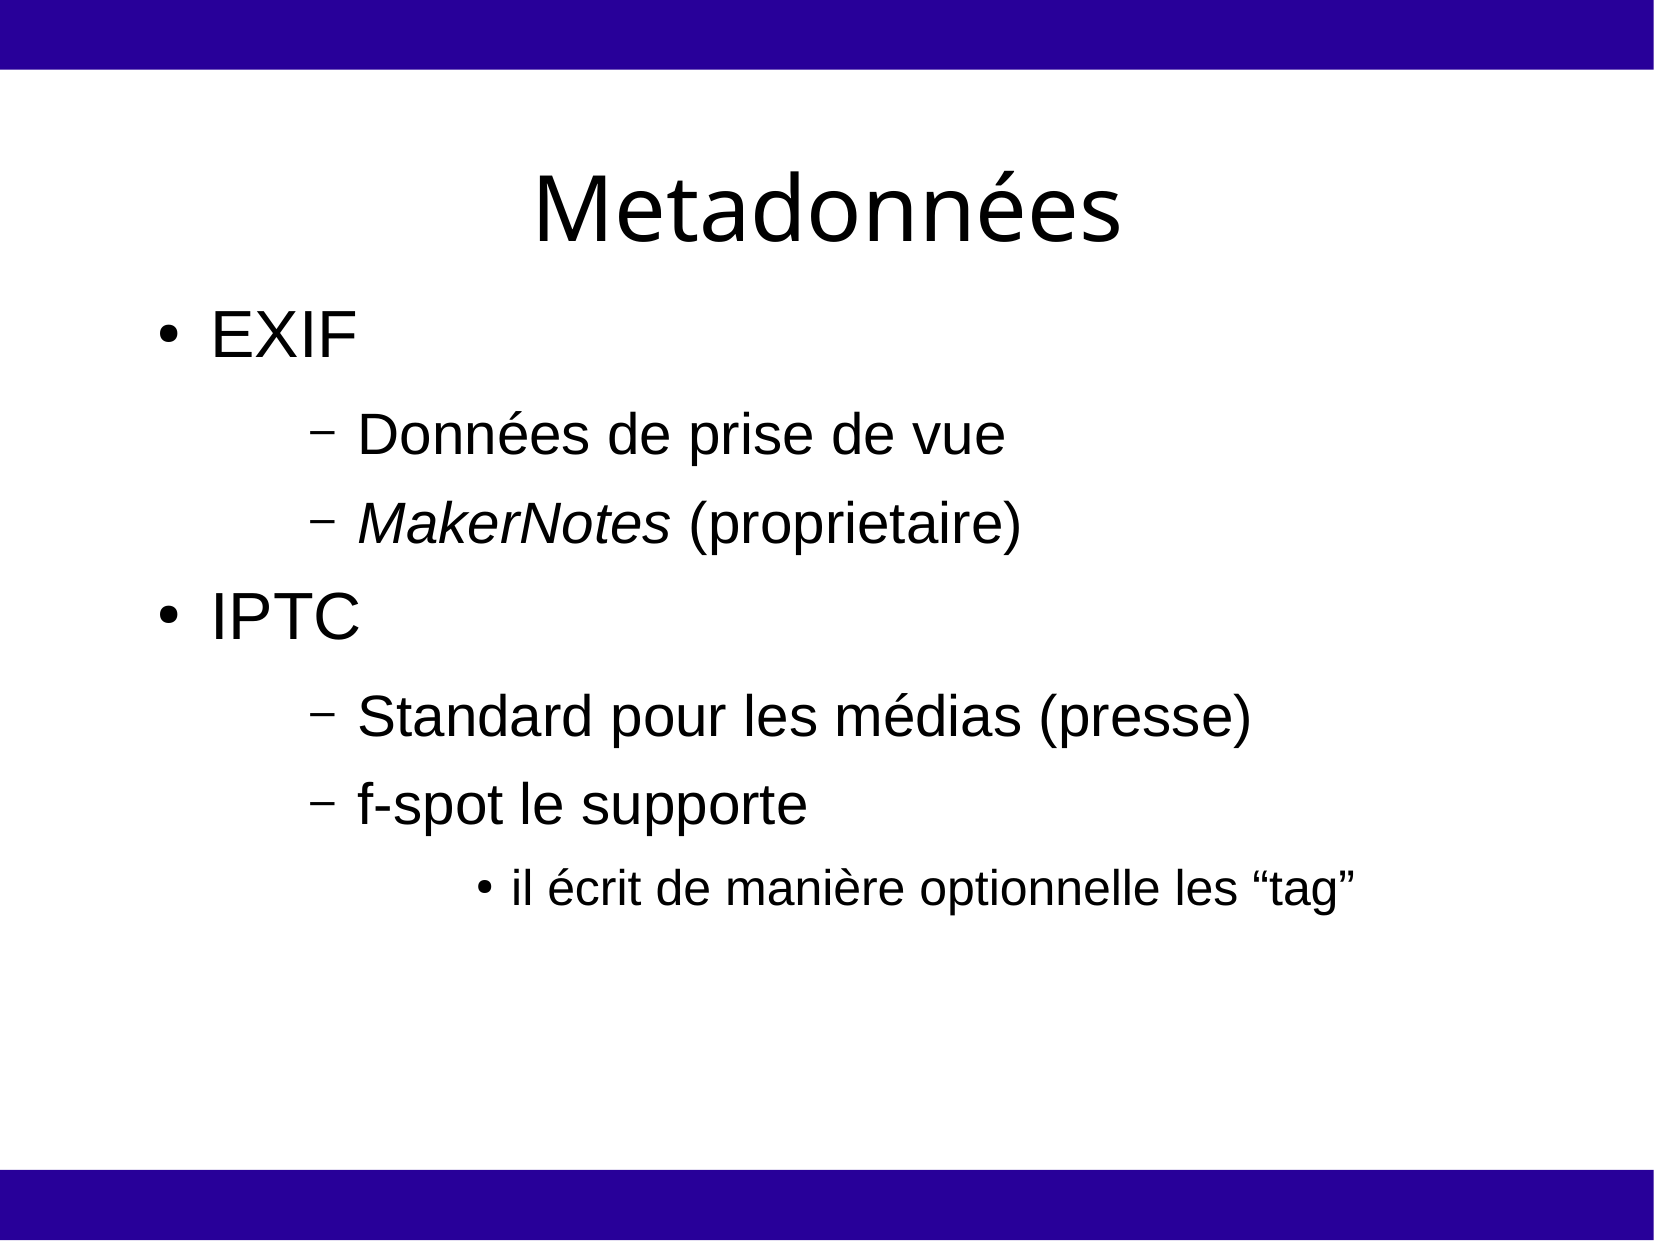

# Metadonnées
EXIF
Données de prise de vue
MakerNotes (proprietaire)
IPTC
Standard pour les médias (presse)
f-spot le supporte
il écrit de manière optionnelle les “tag”